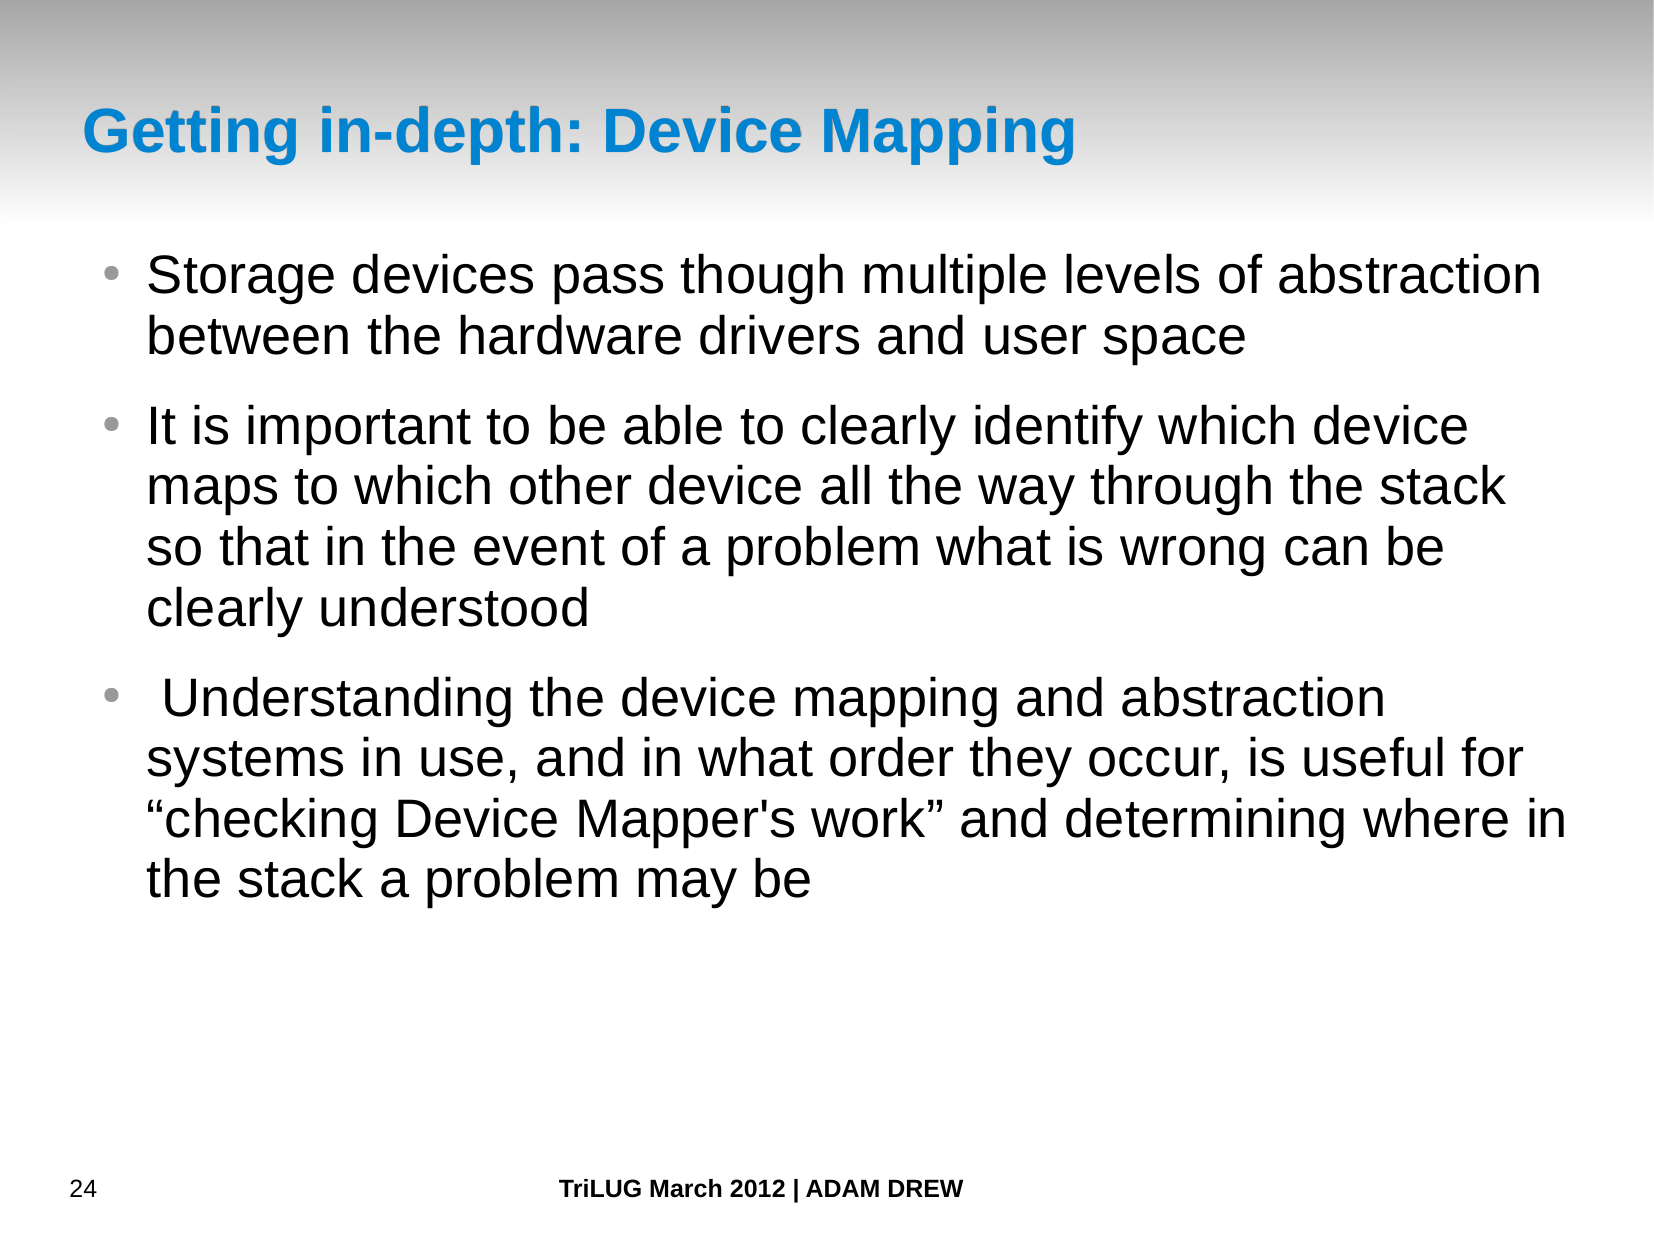

# Getting in-depth: Device Mapping
Storage devices pass though multiple levels of abstraction between the hardware drivers and user space
It is important to be able to clearly identify which device maps to which other device all the way through the stack so that in the event of a problem what is wrong can be clearly understood
 Understanding the device mapping and abstraction systems in use, and in what order they occur, is useful for “checking Device Mapper's work” and determining where in the stack a problem may be